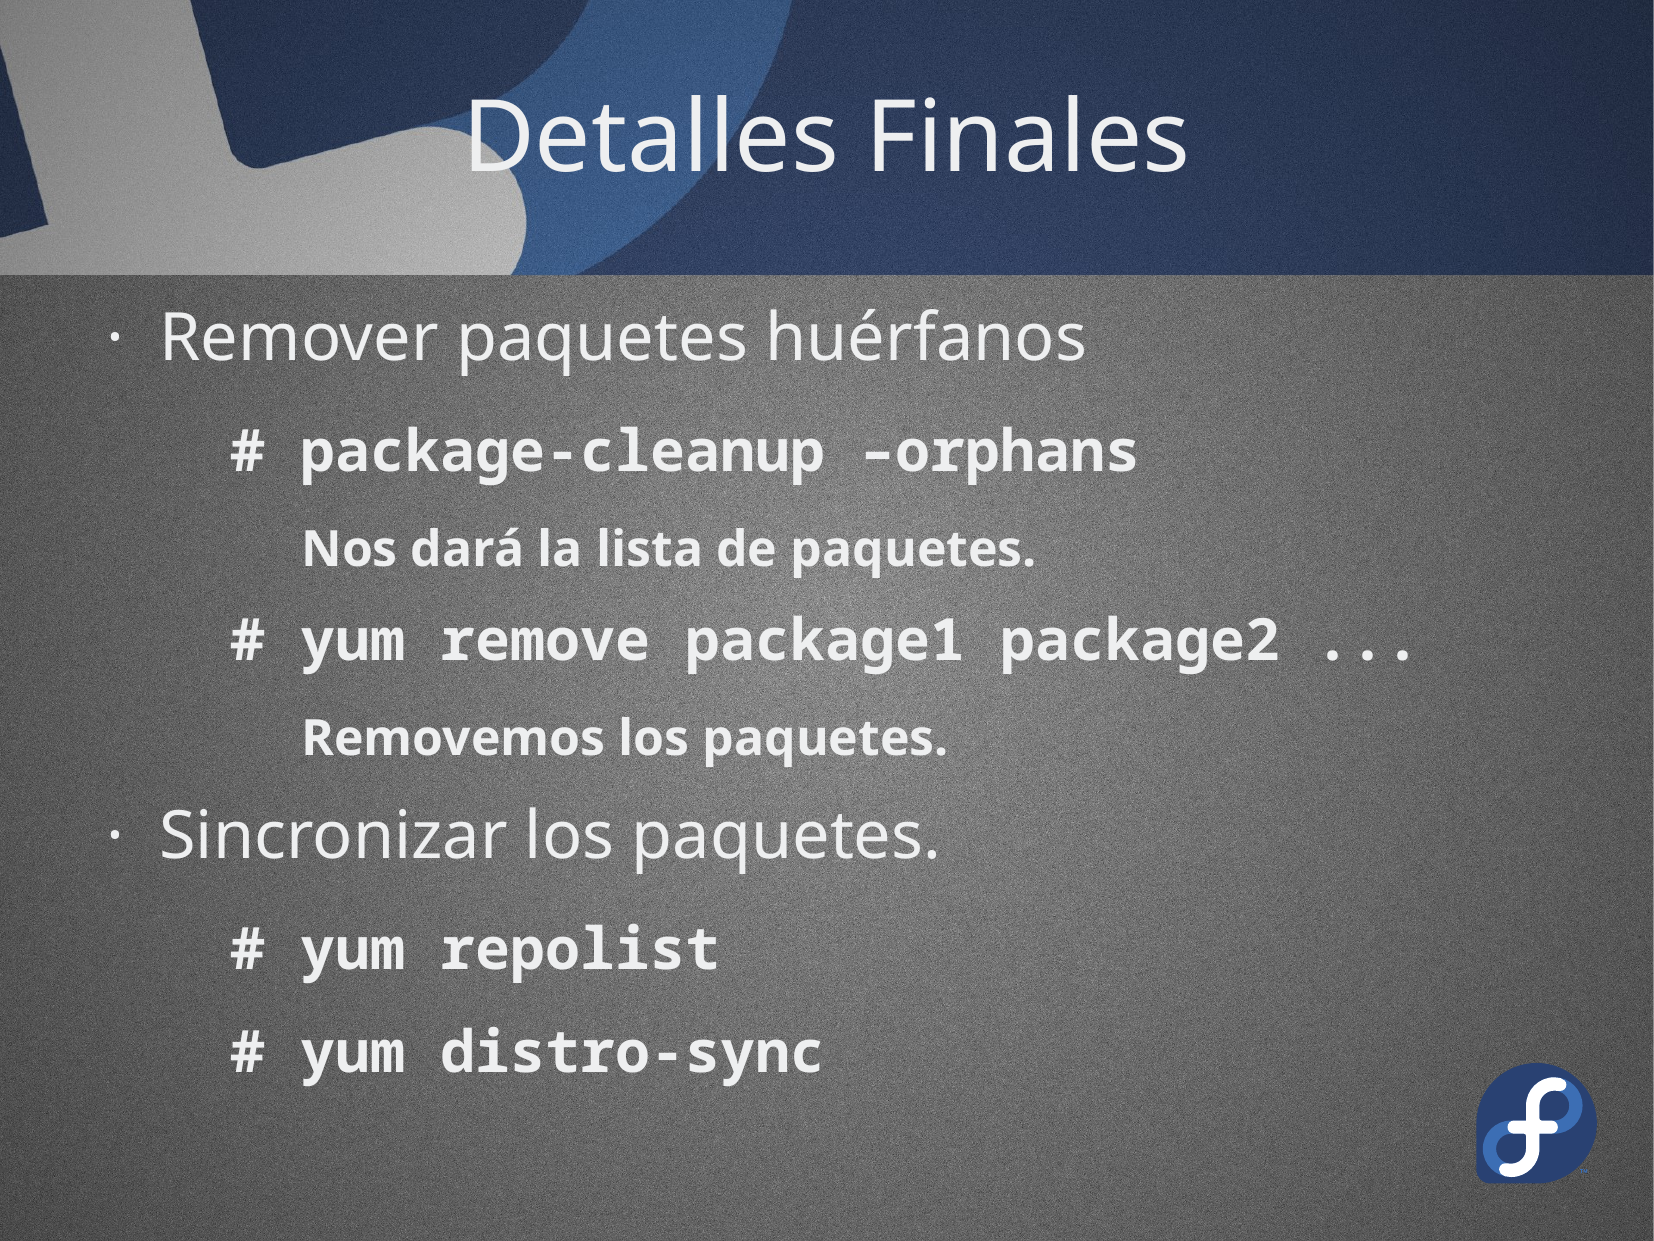

# Detalles Finales
Remover paquetes huérfanos
# package-cleanup –orphans
Nos dará la lista de paquetes.
# yum remove package1 package2 ...
Removemos los paquetes.
Sincronizar los paquetes.
# yum repolist
# yum distro-sync